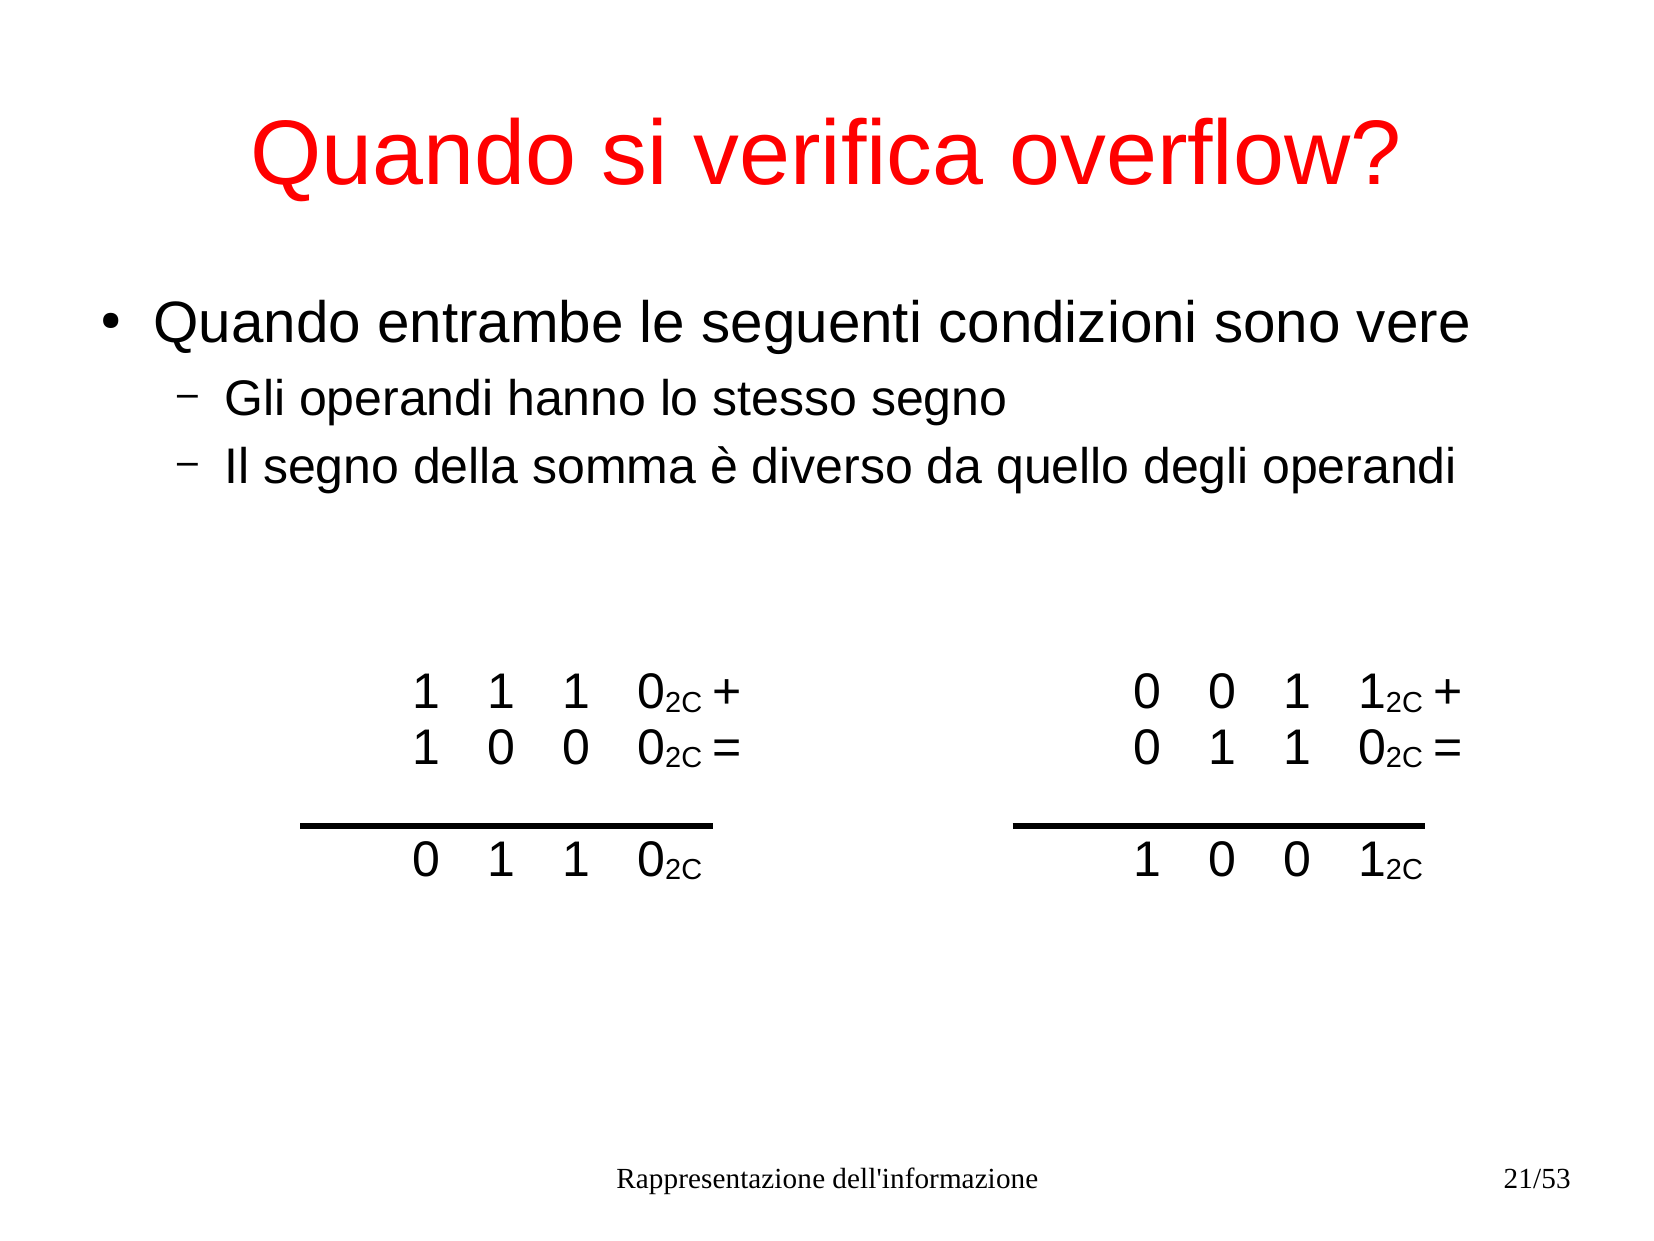

# Quando si verifica overflow?
Quando entrambe le seguenti condizioni sono vere
Gli operandi hanno lo stesso segno
Il segno della somma è diverso da quello degli operandi
				1	1	1	02C	+
				1	0	0	02C	=
				0	1	1	02C
				0 	0	1	12C	+
				0	1	1	02C	=
				1	0	0	12C
Rappresentazione dell'informazione
21